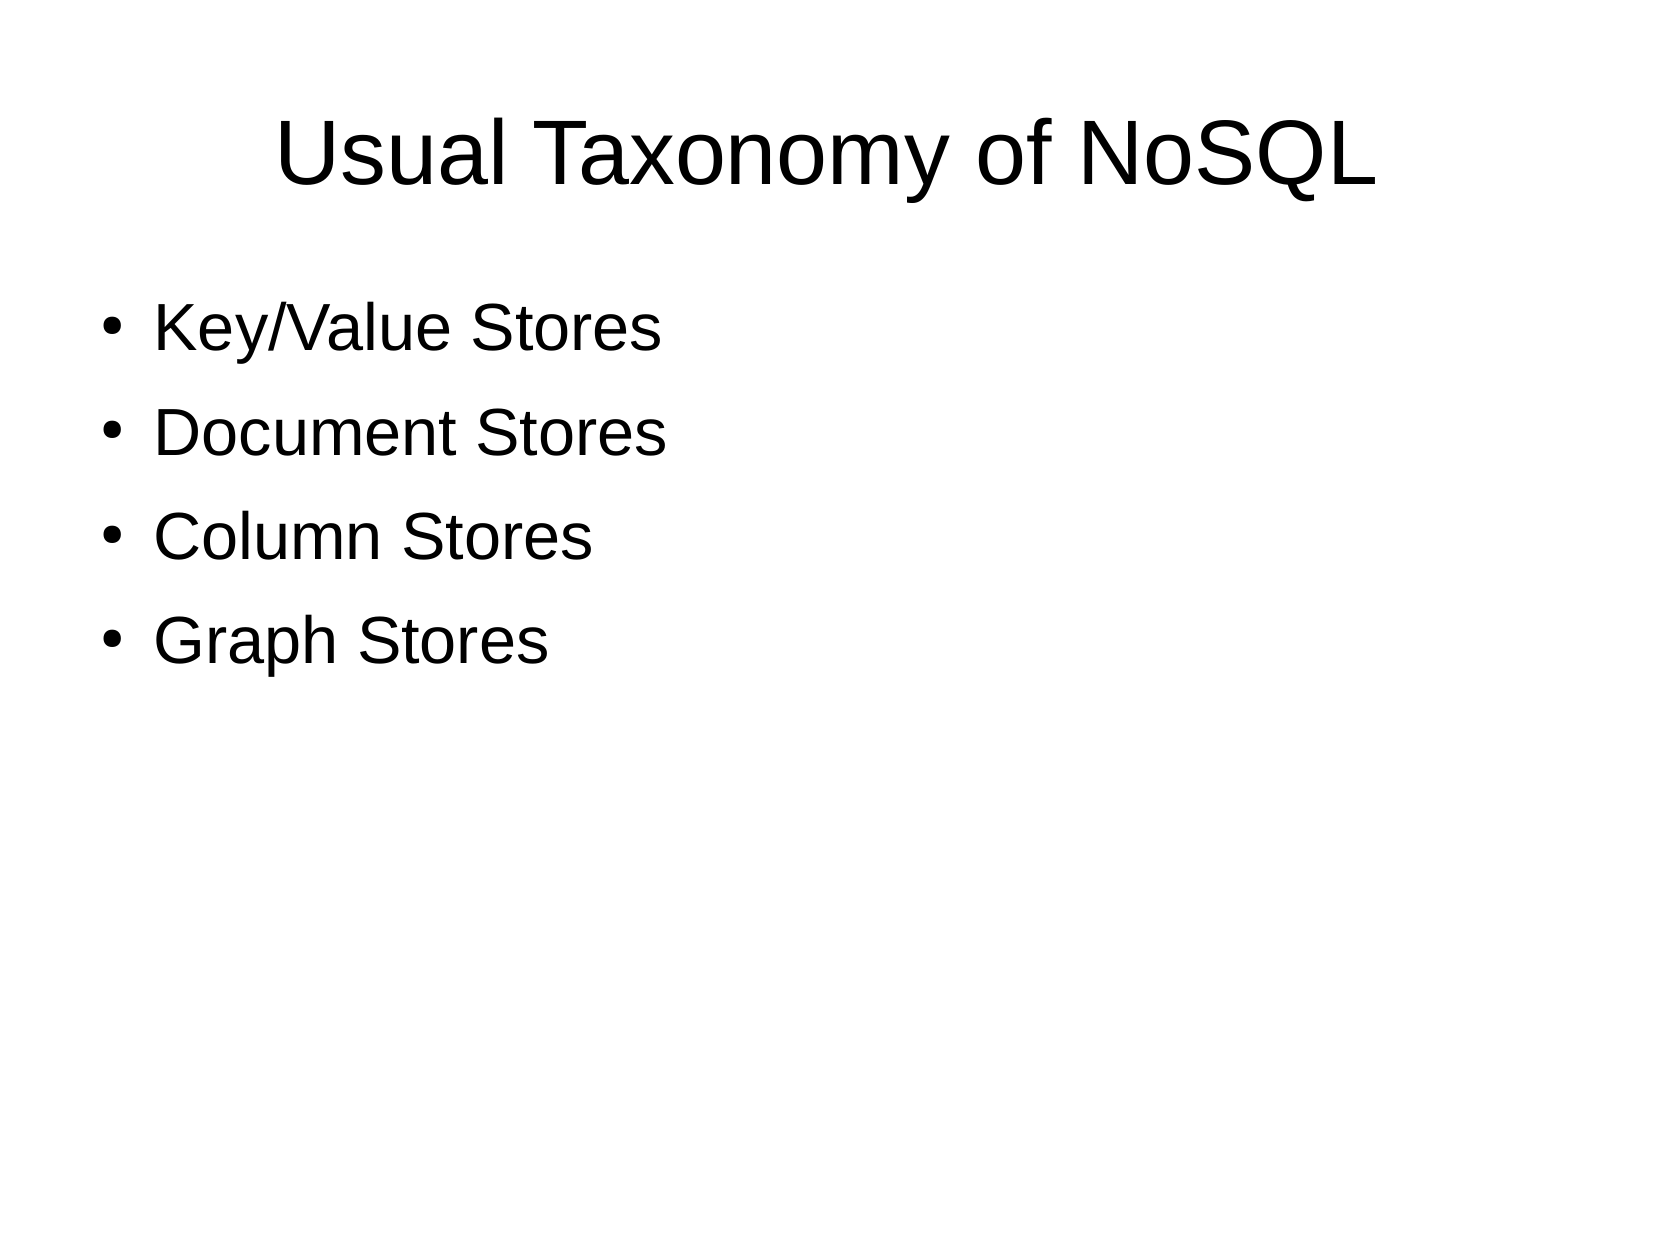

# Usual Taxonomy of NoSQL
Key/Value Stores
Document Stores
Column Stores
Graph Stores